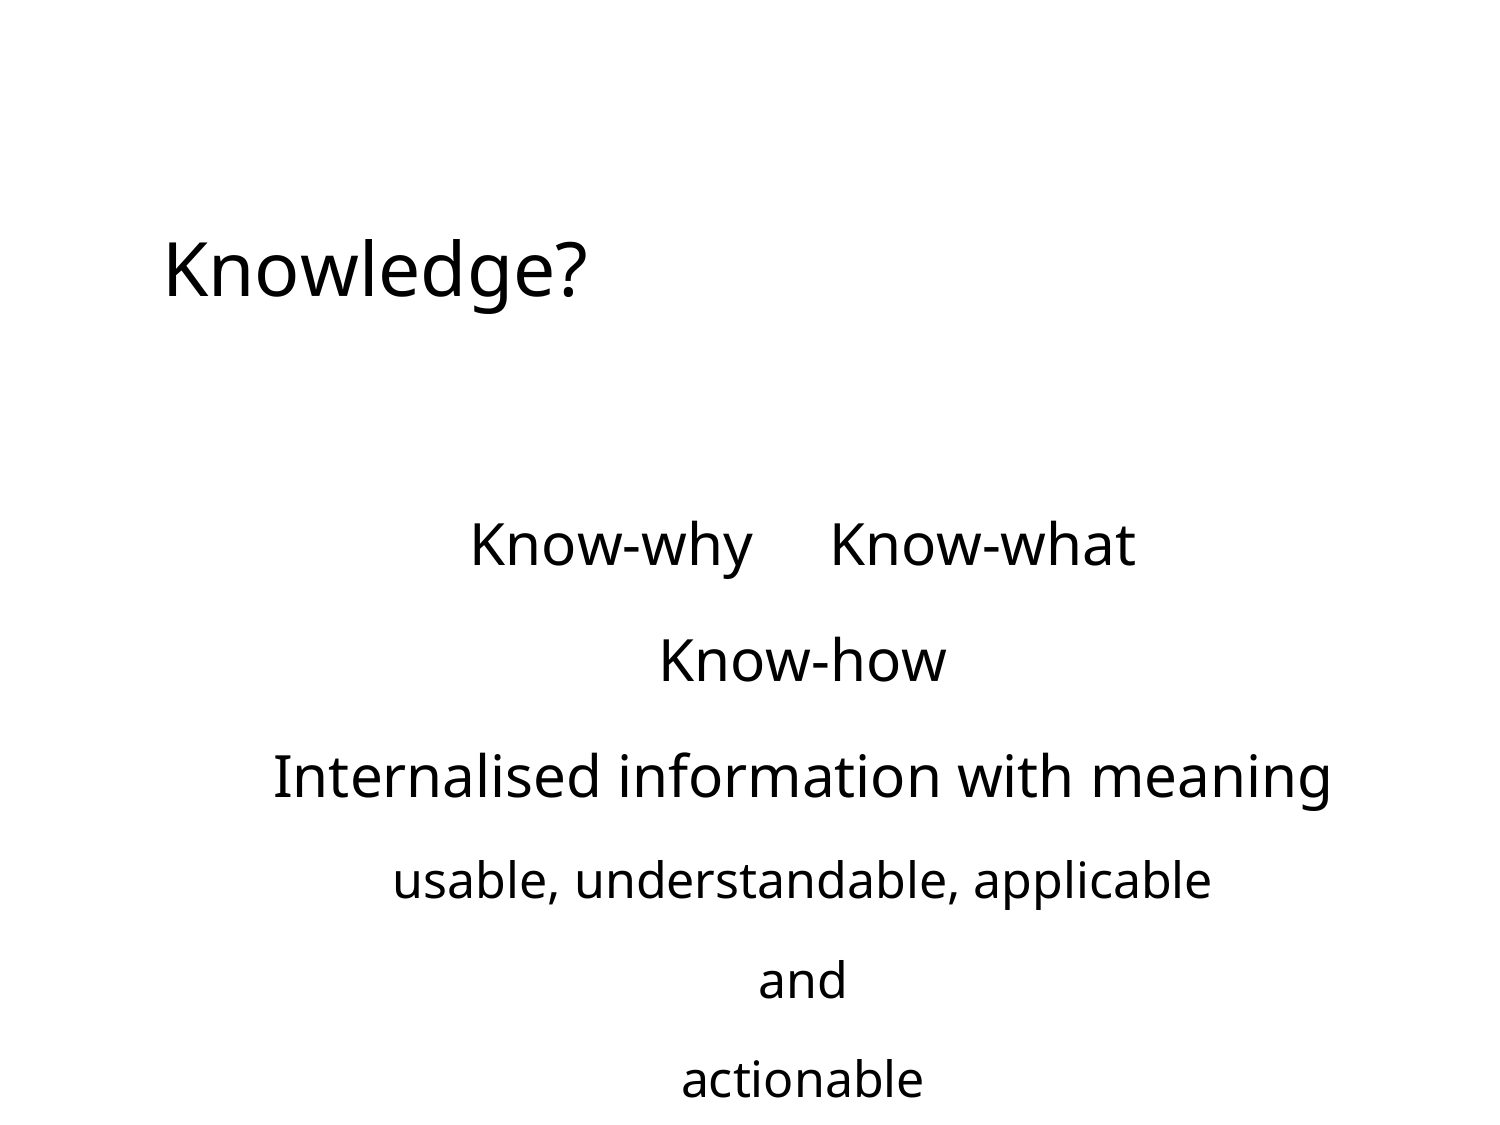

Knowledge?
Know-why Know-what
Know-how
Internalised information with meaning
usable, understandable, applicable
 and
actionable